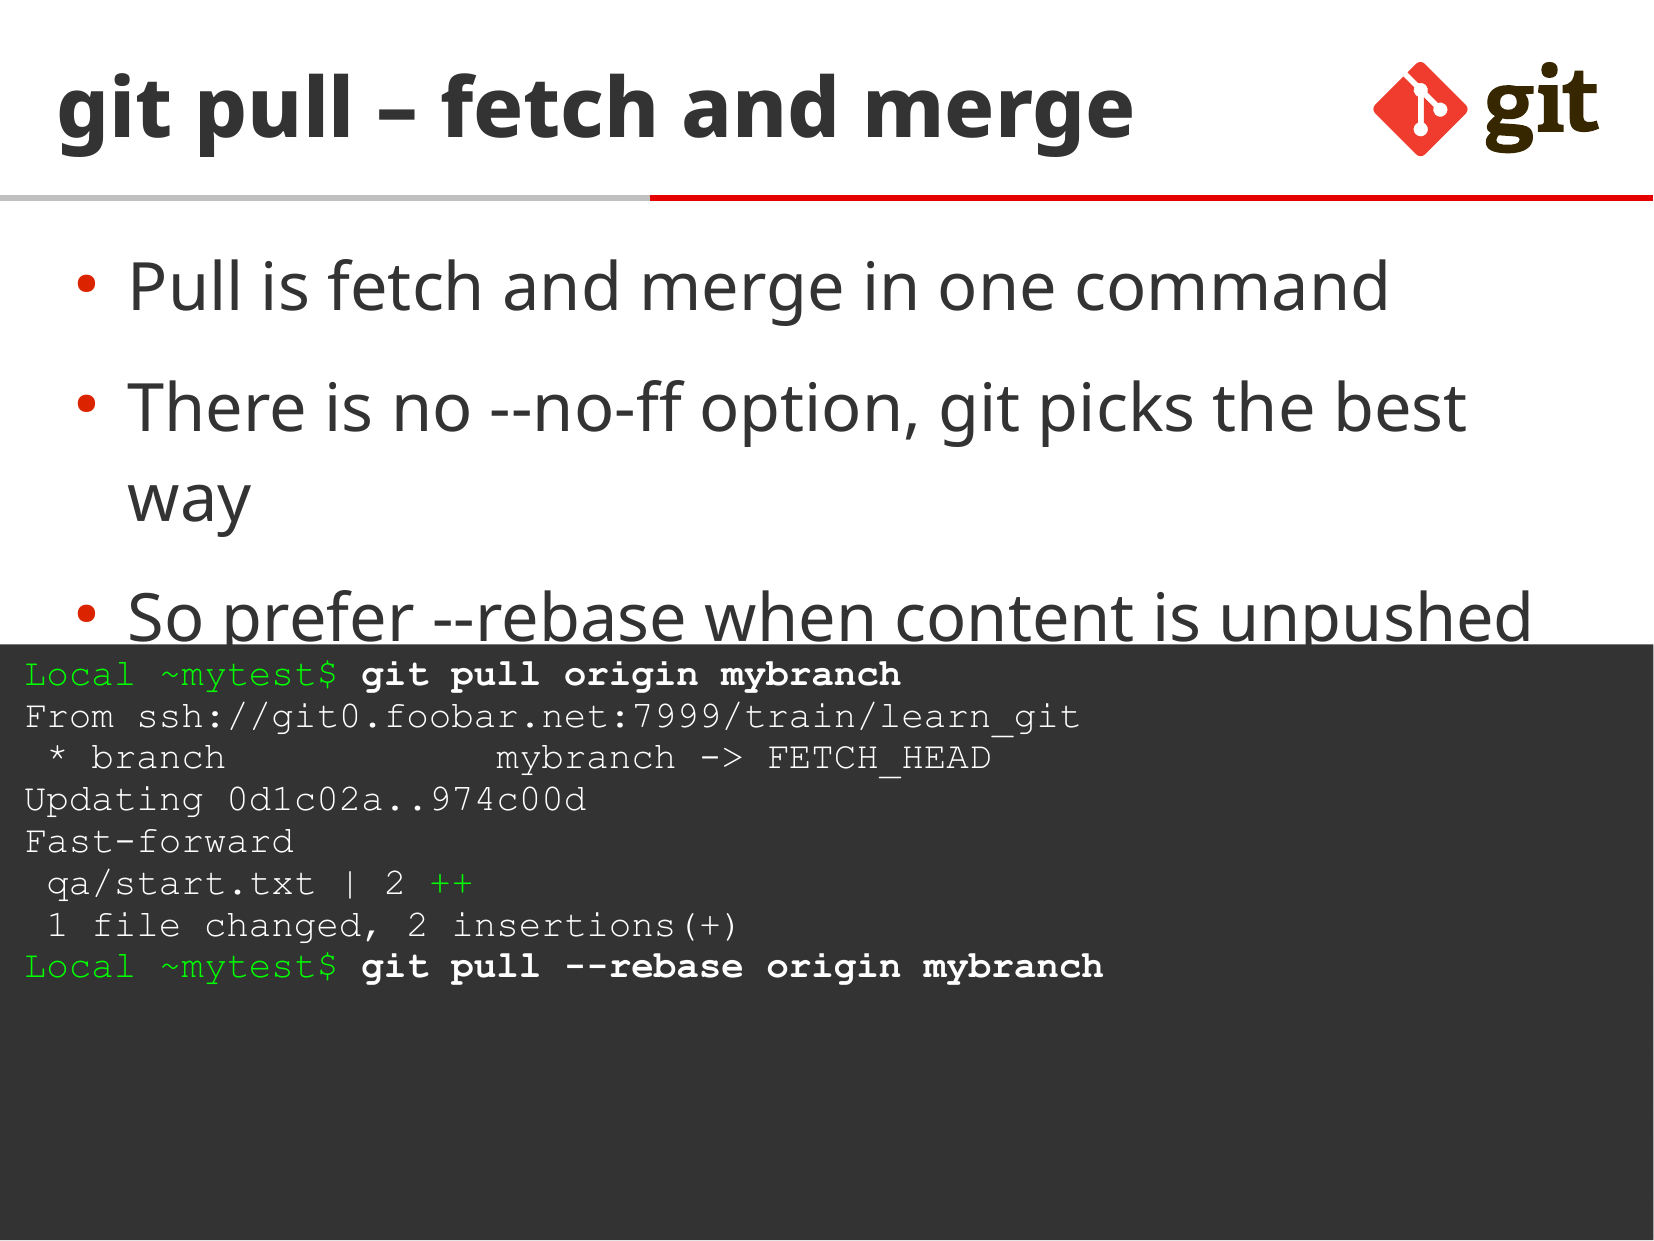

# git pull – fetch and merge
Pull is fetch and merge in one command
There is no --no-ff option, git picks the best way
So prefer --rebase when content is unpushed
Local ~mytest$ git pull origin mybranch
From ssh://git0.foobar.net:7999/train/learn_git
 * branch mybranch -> FETCH_HEAD
Updating 0d1c02a..974c00d
Fast-forward
 qa/start.txt | 2 ++
 1 file changed, 2 insertions(+)
Local ~mytest$ git pull --rebase origin mybranch
67